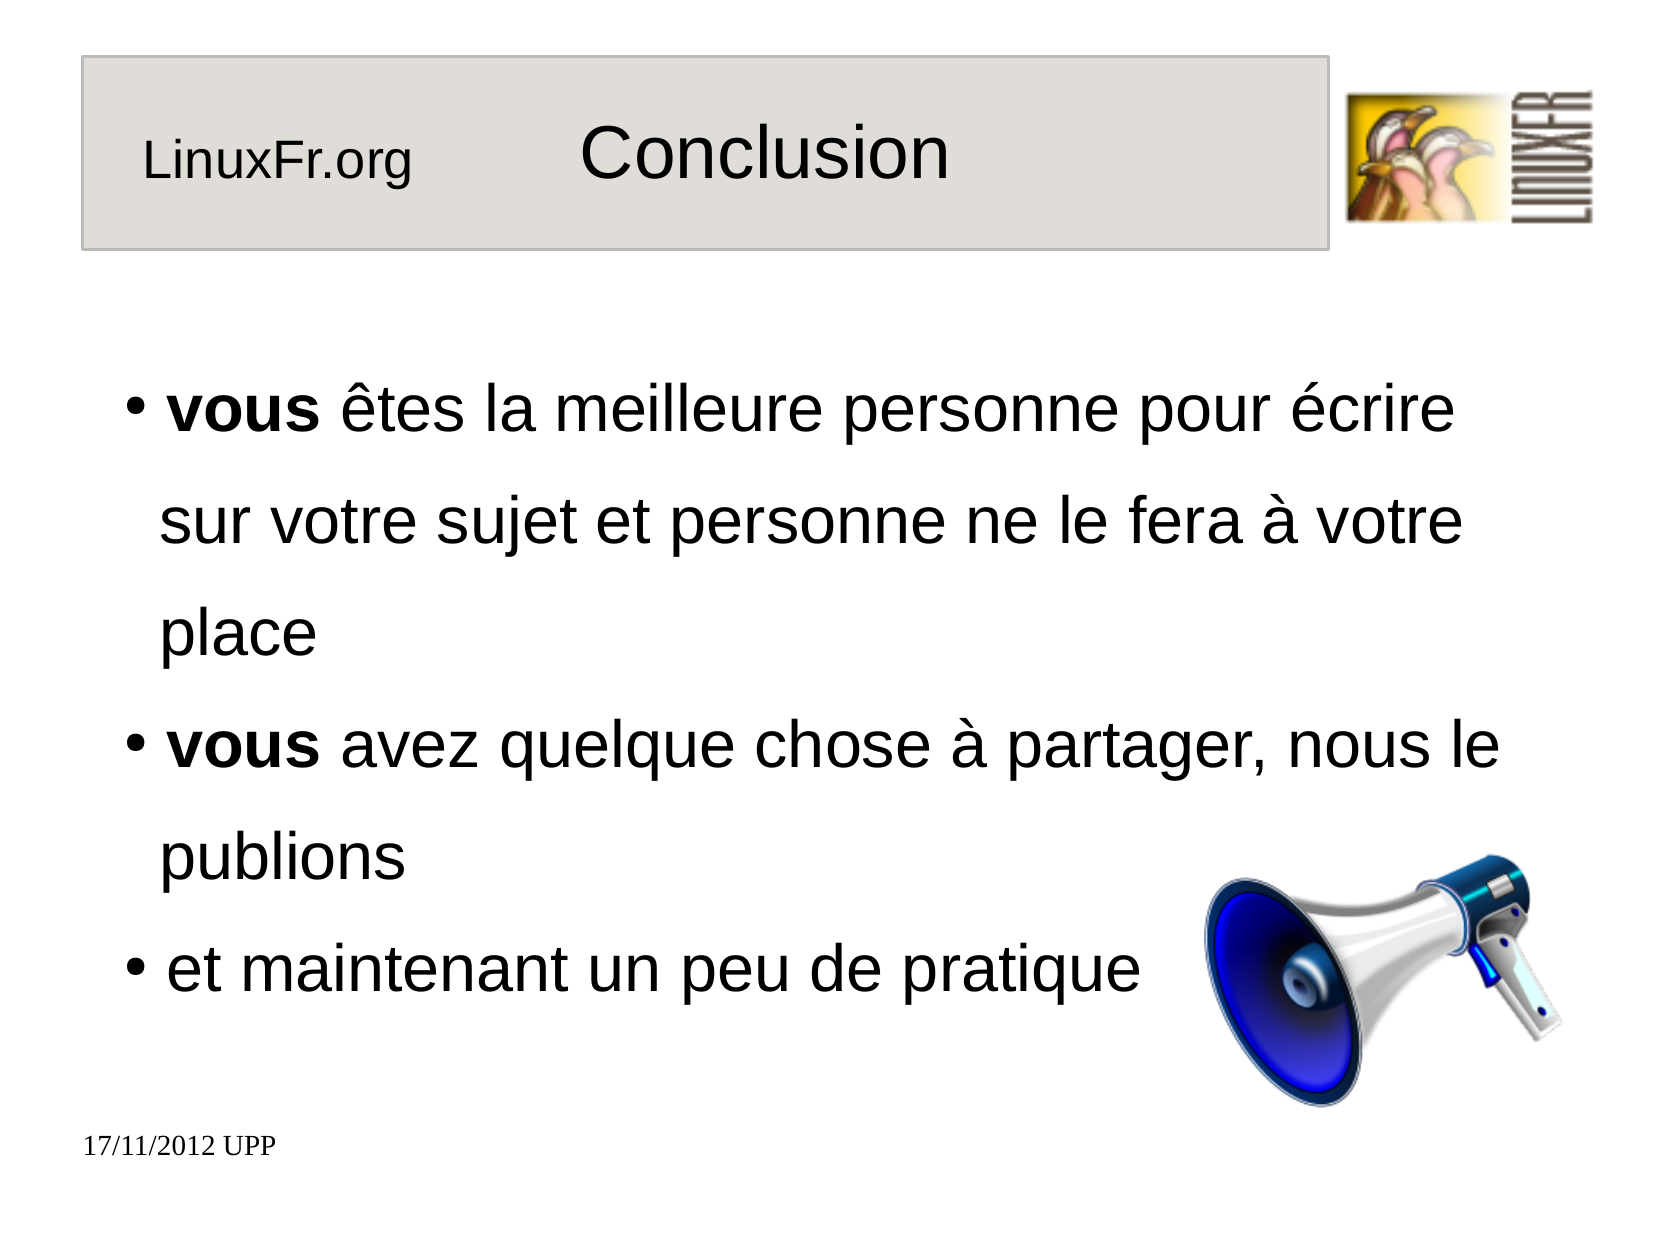

# LinuxFr.org Conclusion
 vous êtes la meilleure personne pour écrire sur votre sujet et personne ne le fera à votre place
 vous avez quelque chose à partager, nous le publions
 et maintenant un peu de pratique